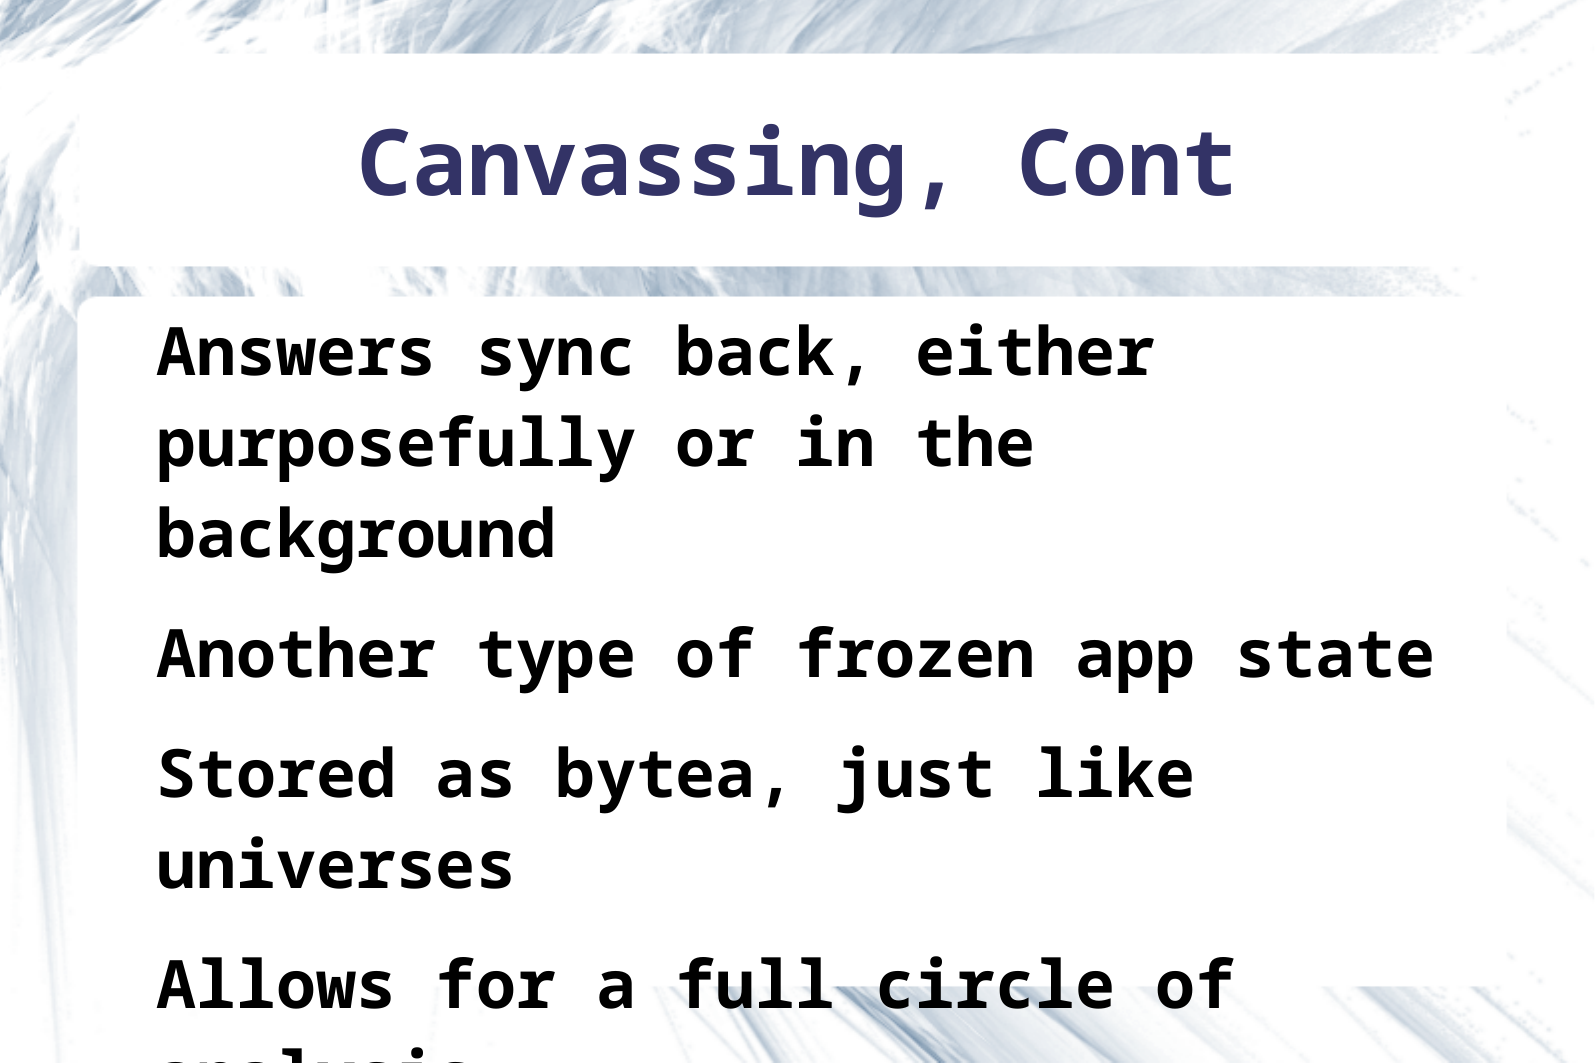

# Canvassing, Cont
Answers sync back, either purposefully or in the background
Another type of frozen app state
Stored as bytea, just like universes
Allows for a full circle of analysis